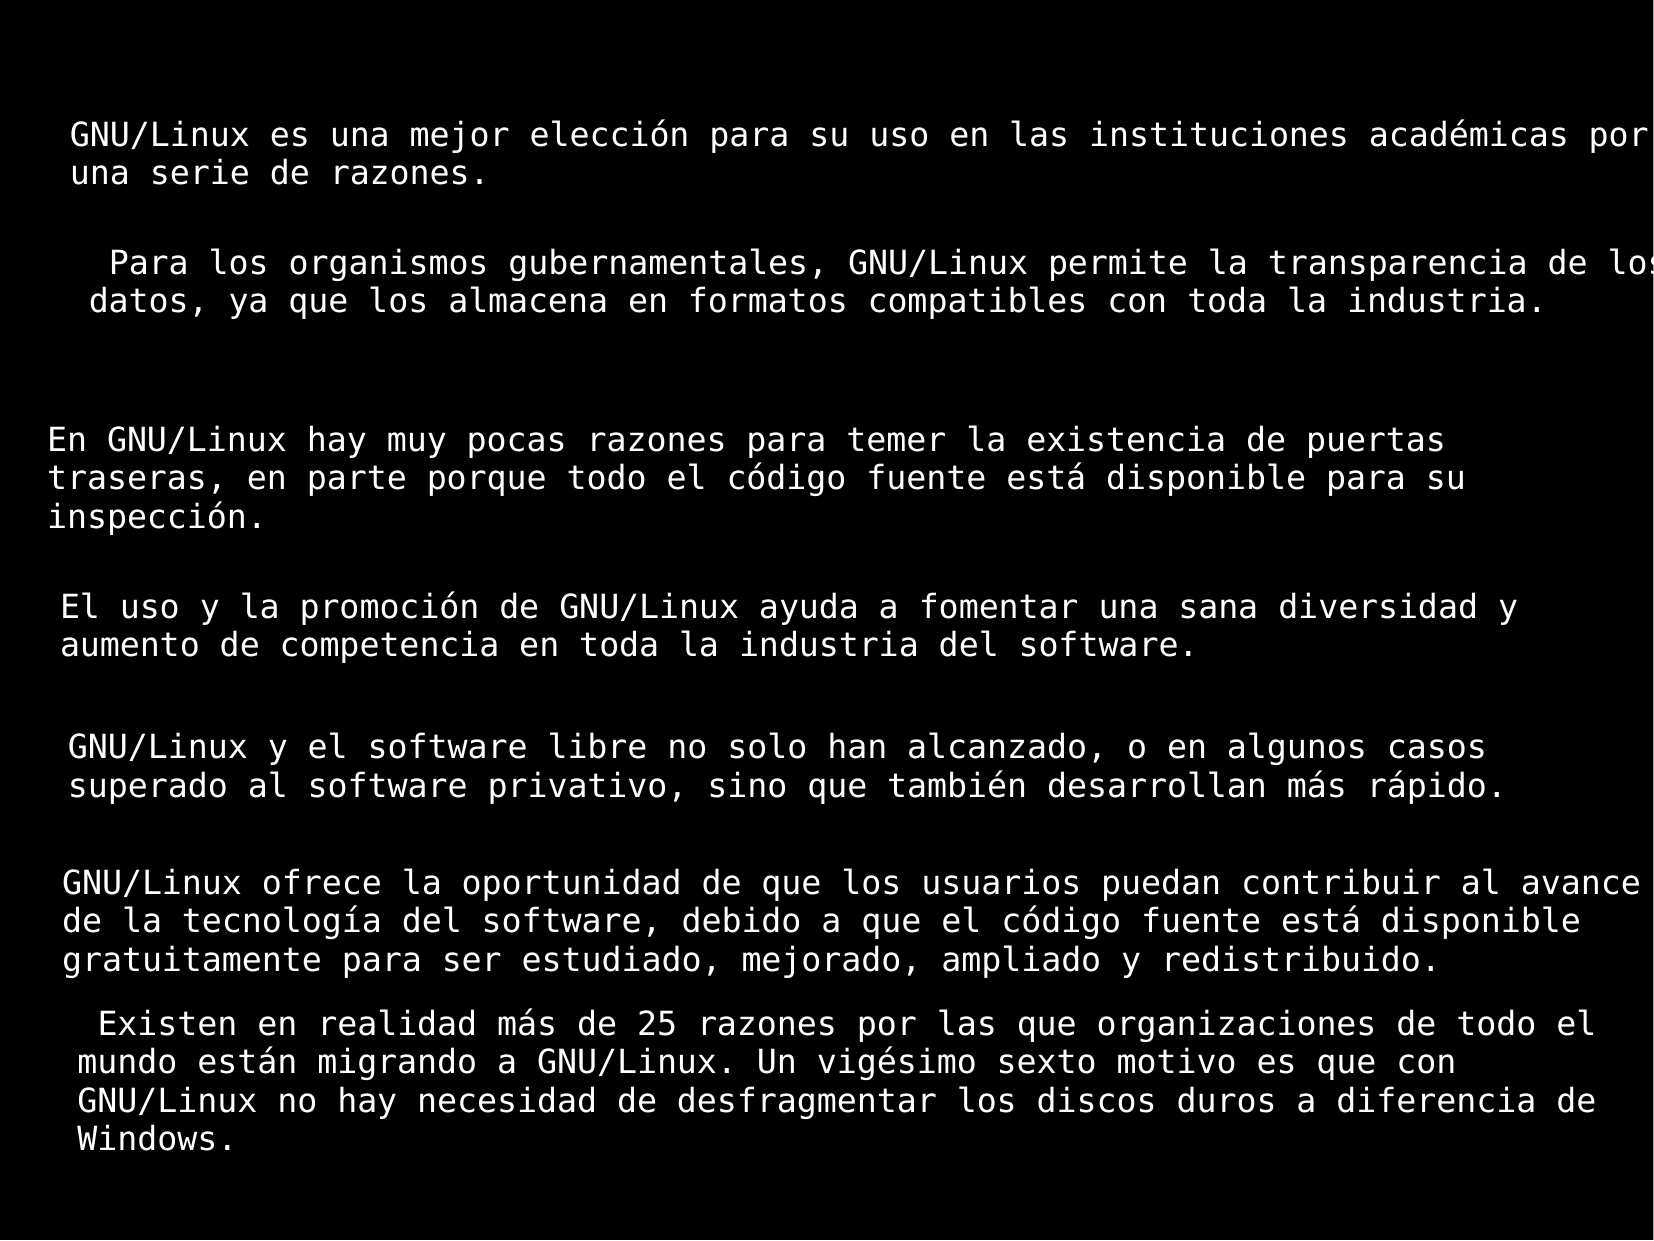

GNU/Linux es una mejor elección para su uso en las instituciones académicas por una serie de razones.
 Para los organismos gubernamentales, GNU/Linux permite la transparencia de los datos, ya que los almacena en formatos compatibles con toda la industria.
En GNU/Linux hay muy pocas razones para temer la existencia de puertas traseras, en parte porque todo el código fuente está disponible para su inspección.
El uso y la promoción de GNU/Linux ayuda a fomentar una sana diversidad y aumento de competencia en toda la industria del software.
GNU/Linux y el software libre no solo han alcanzado, o en algunos casos superado al software privativo, sino que también desarrollan más rápido.
GNU/Linux ofrece la oportunidad de que los usuarios puedan contribuir al avance de la tecnología del software, debido a que el código fuente está disponible gratuitamente para ser estudiado, mejorado, ampliado y redistribuido.
 Existen en realidad más de 25 razones por las que organizaciones de todo el mundo están migrando a GNU/Linux. Un vigésimo sexto motivo es que con GNU/Linux no hay necesidad de desfragmentar los discos duros a diferencia de Windows.